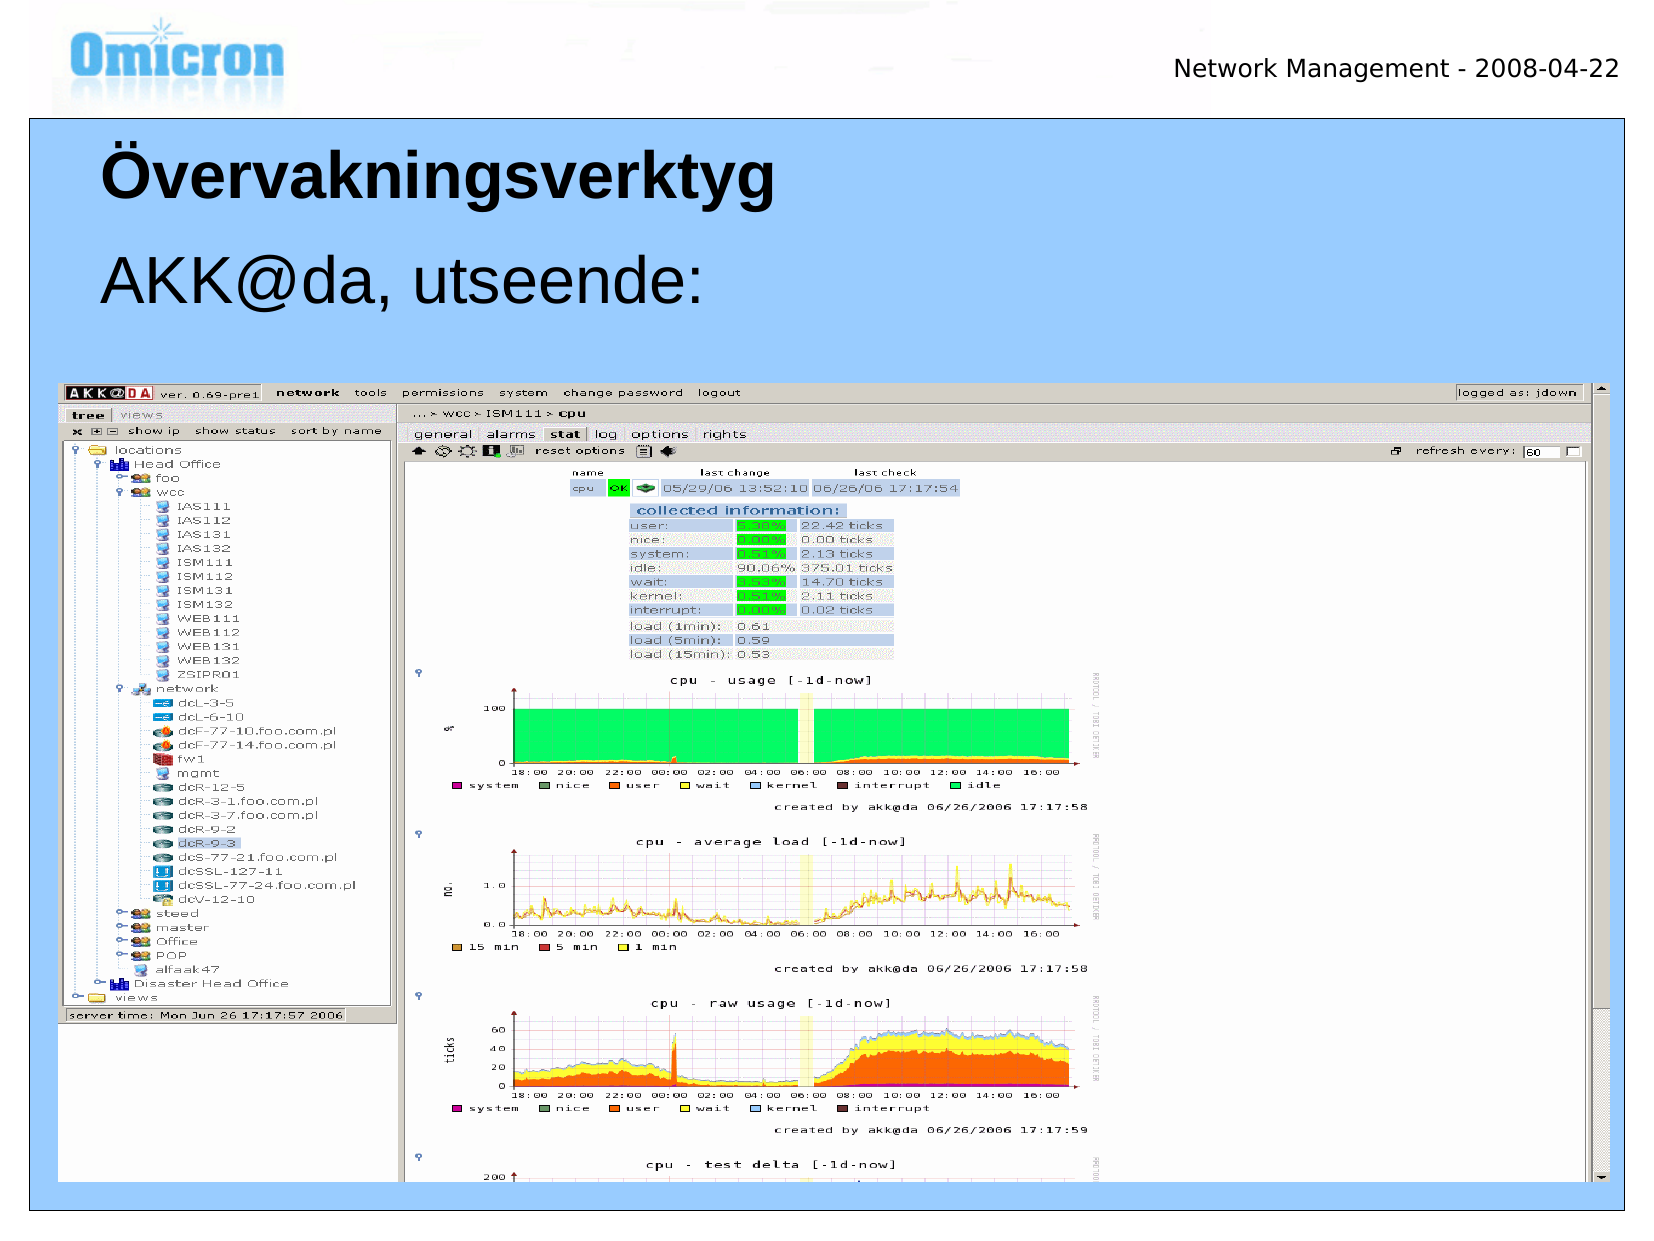

Network Management - 2008-04-22
Övervakningsverktyg
AKK@da, utseende:
#